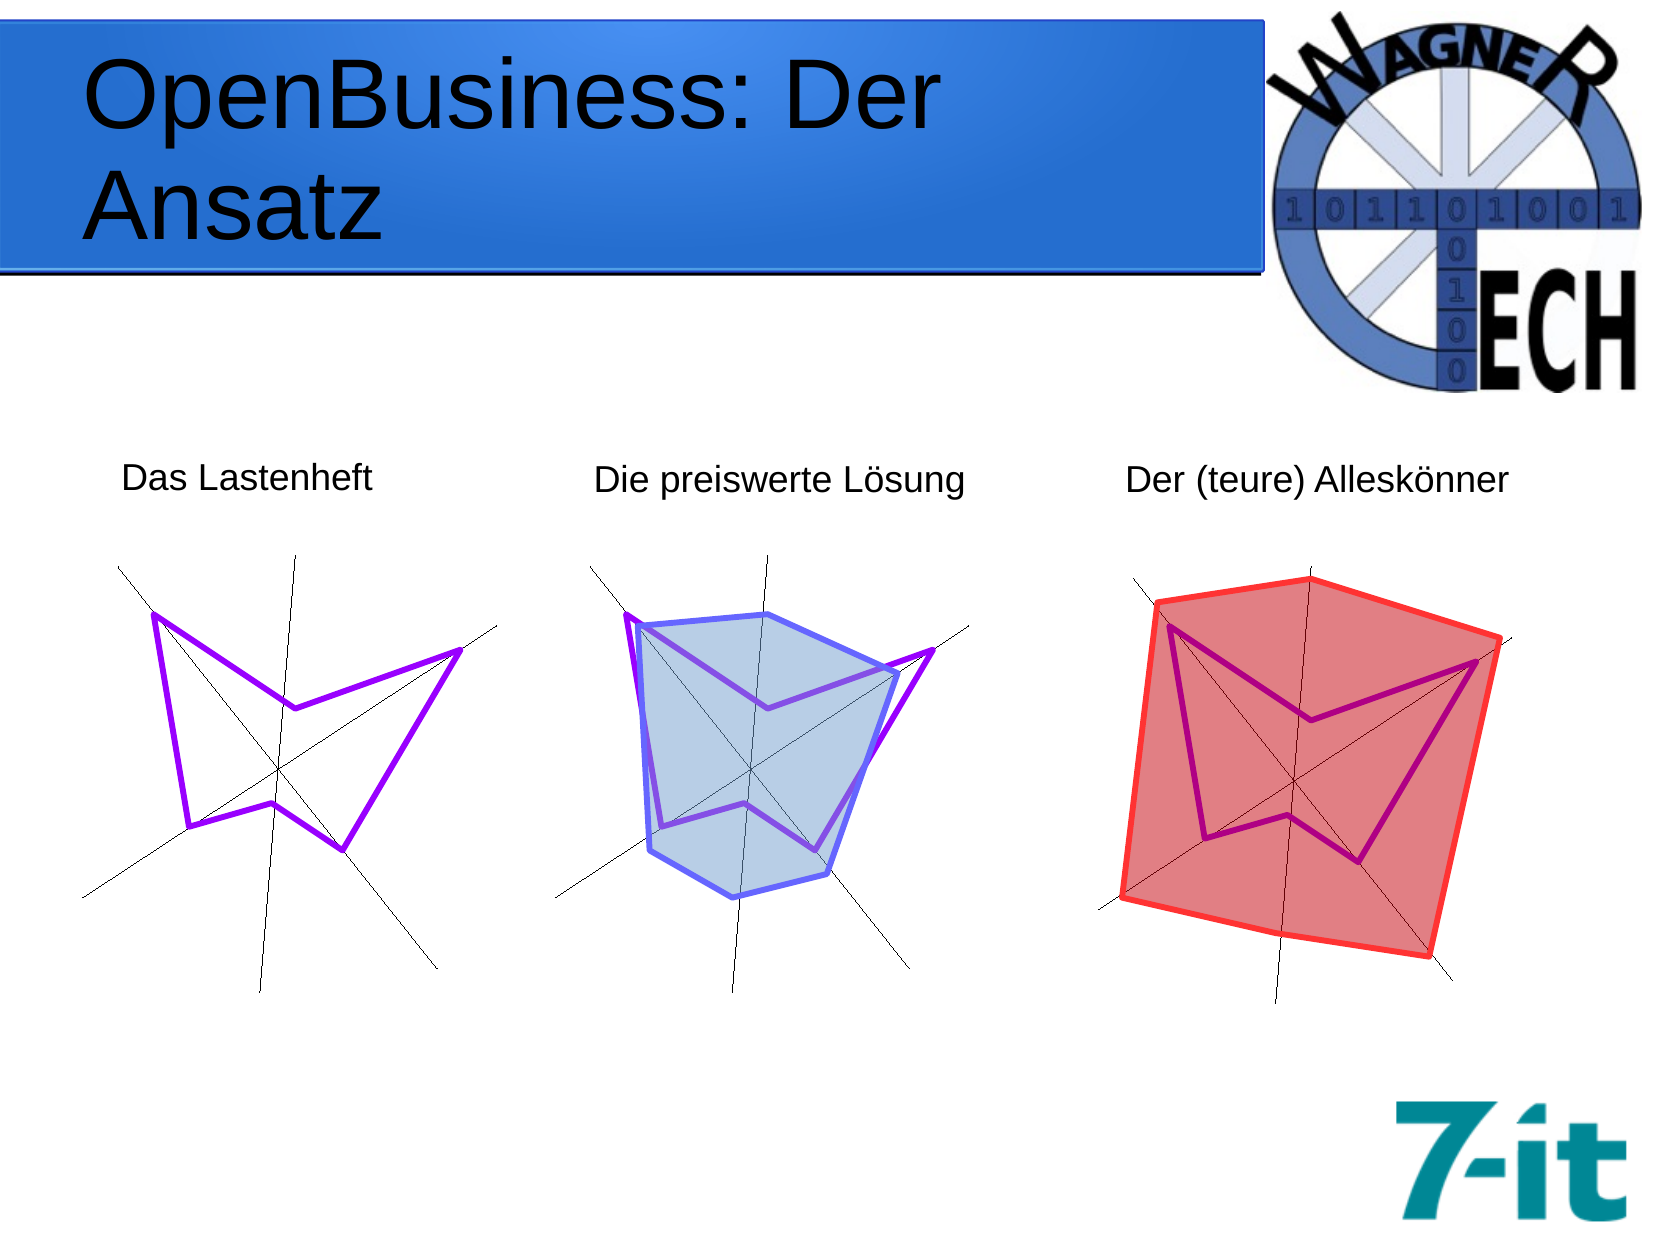

# OpenBusiness: Der Ansatz
Das Lastenheft
Die preiswerte Lösung
Der (teure) Alleskönner